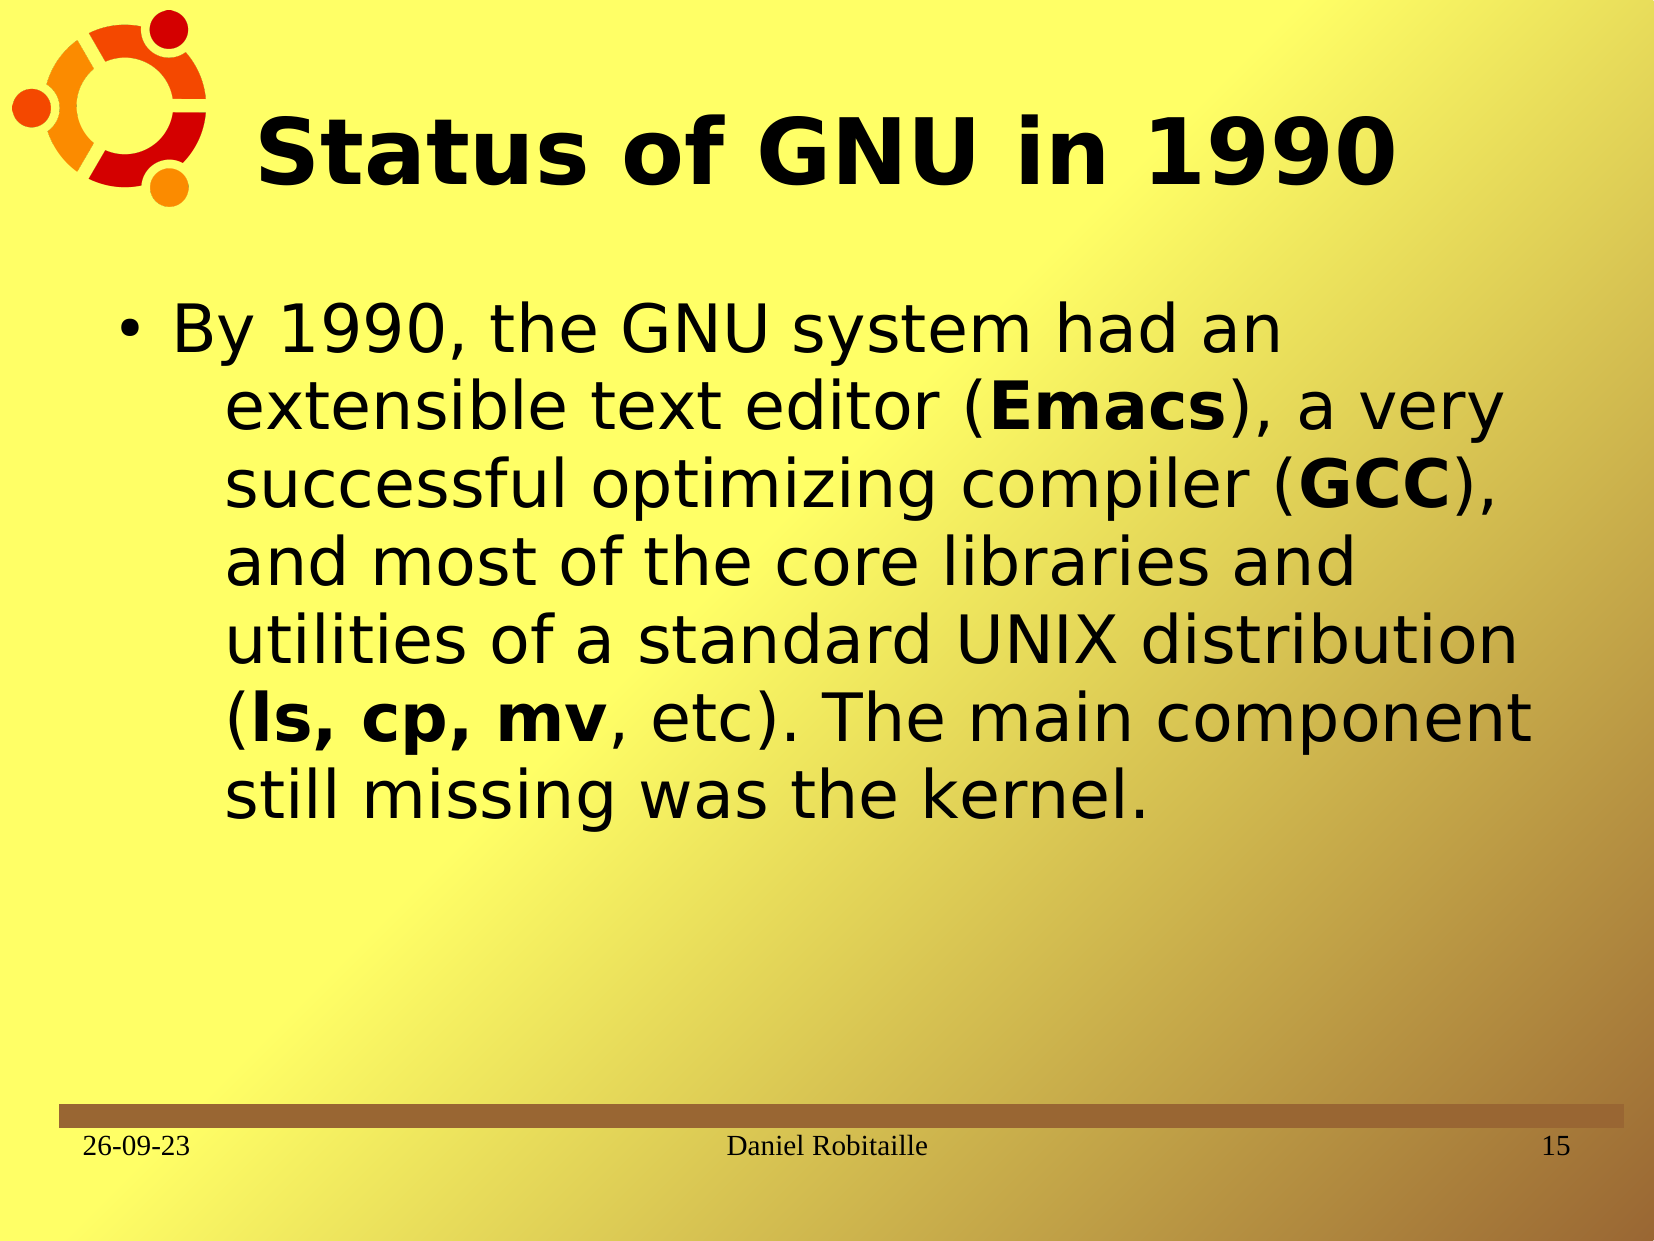

# Status of GNU in 1990
By 1990, the GNU system had an extensible text editor (Emacs), a very successful optimizing compiler (GCC), and most of the core libraries and utilities of a standard UNIX distribution (ls, cp, mv, etc). The main component still missing was the kernel.
Daniel Robitaille
15